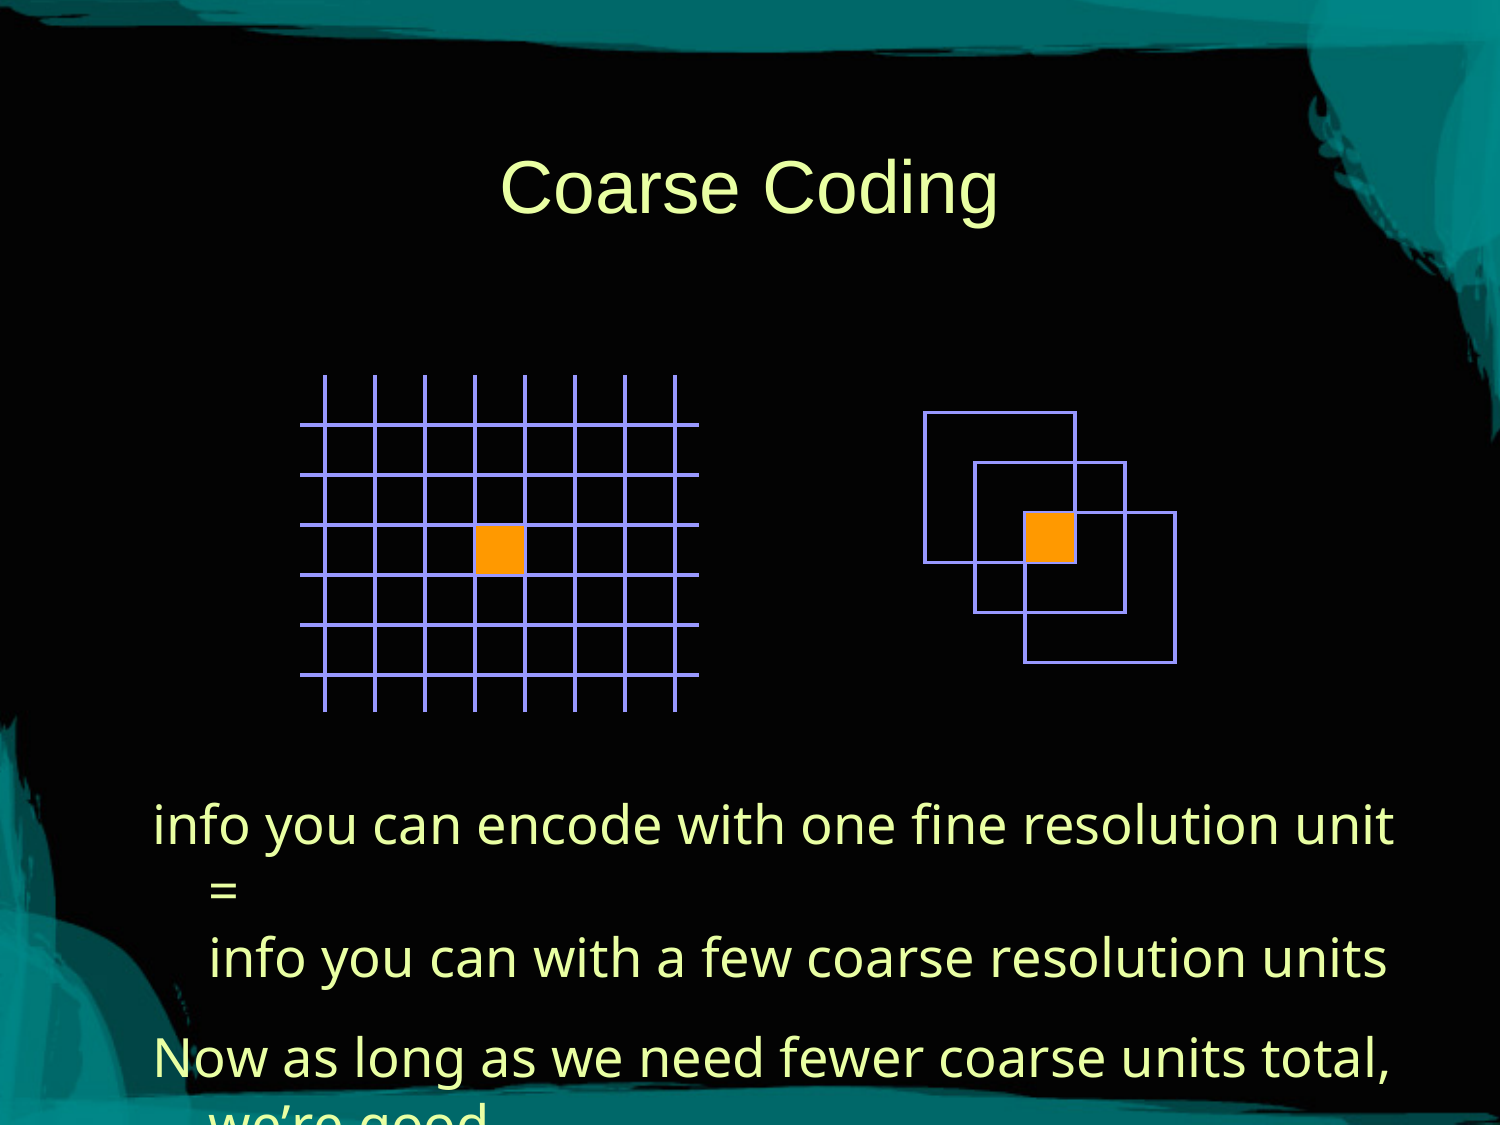

# Coarse Coding
info you can encode with one fine resolution unit =
info you can with a few coarse resolution units
Now as long as we need fewer coarse units total, we’re good